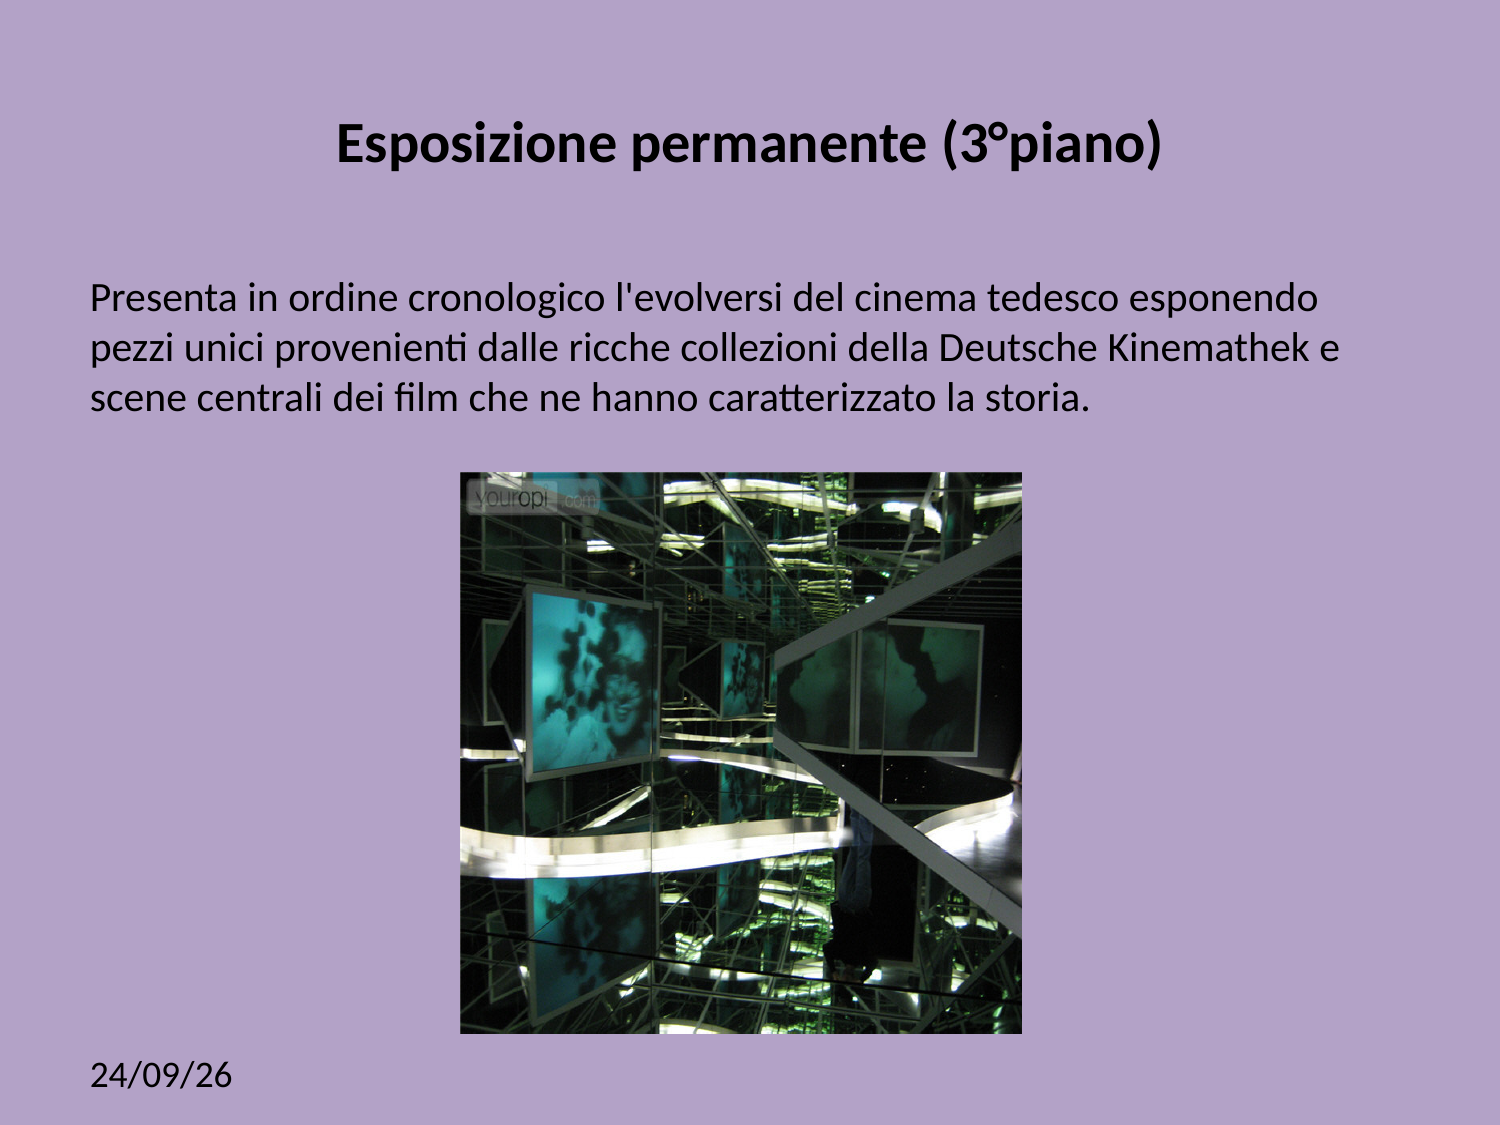

# Esposizione permanente (3°piano)
Presenta in ordine cronologico l'evolversi del cinema tedesco esponendo pezzi unici provenienti dalle ricche collezioni della Deutsche Kinemathek e scene centrali dei film che ne hanno caratterizzato la storia.